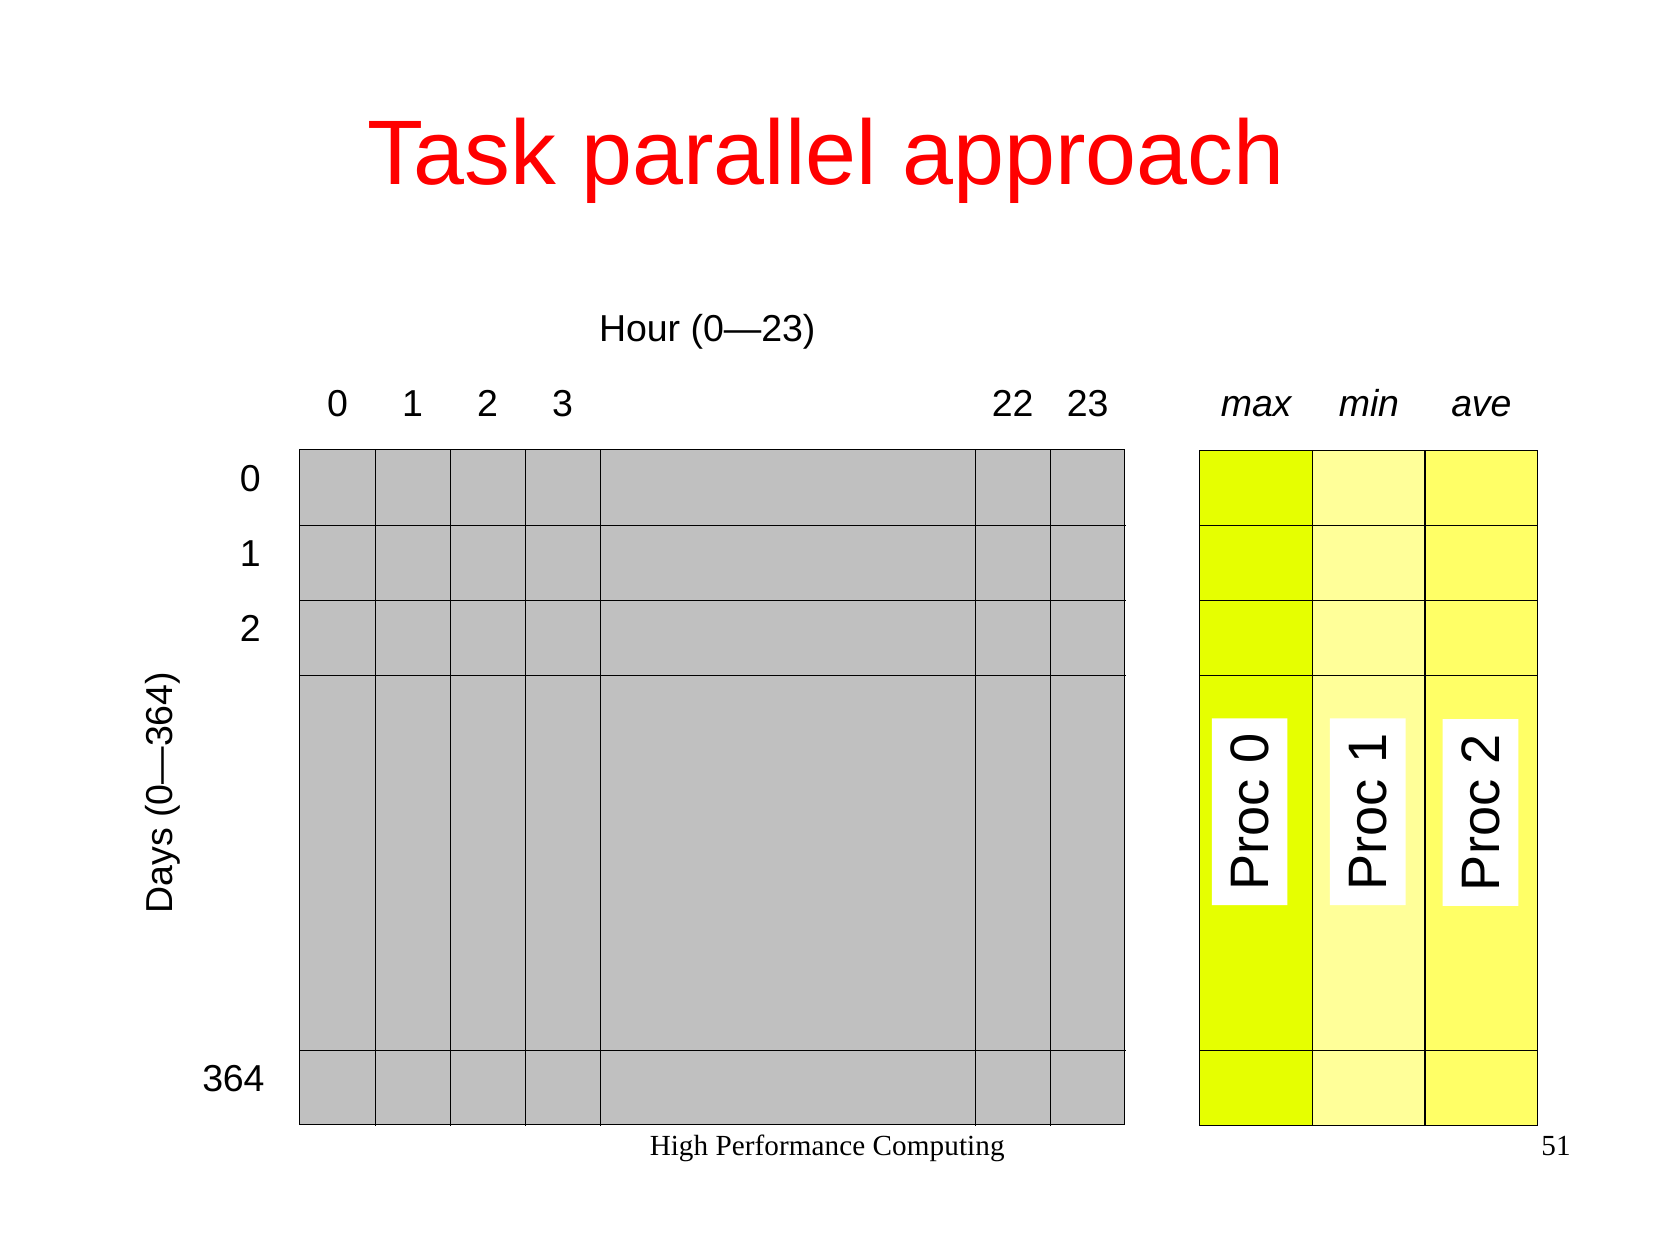

# Task parallel approach
Hour (0—23)
0
1
2
3
22
23
max
min
ave
0
1
2
Days (0—364)
Proc 0
Proc 1
Proc 2
364
High Performance Computing
51